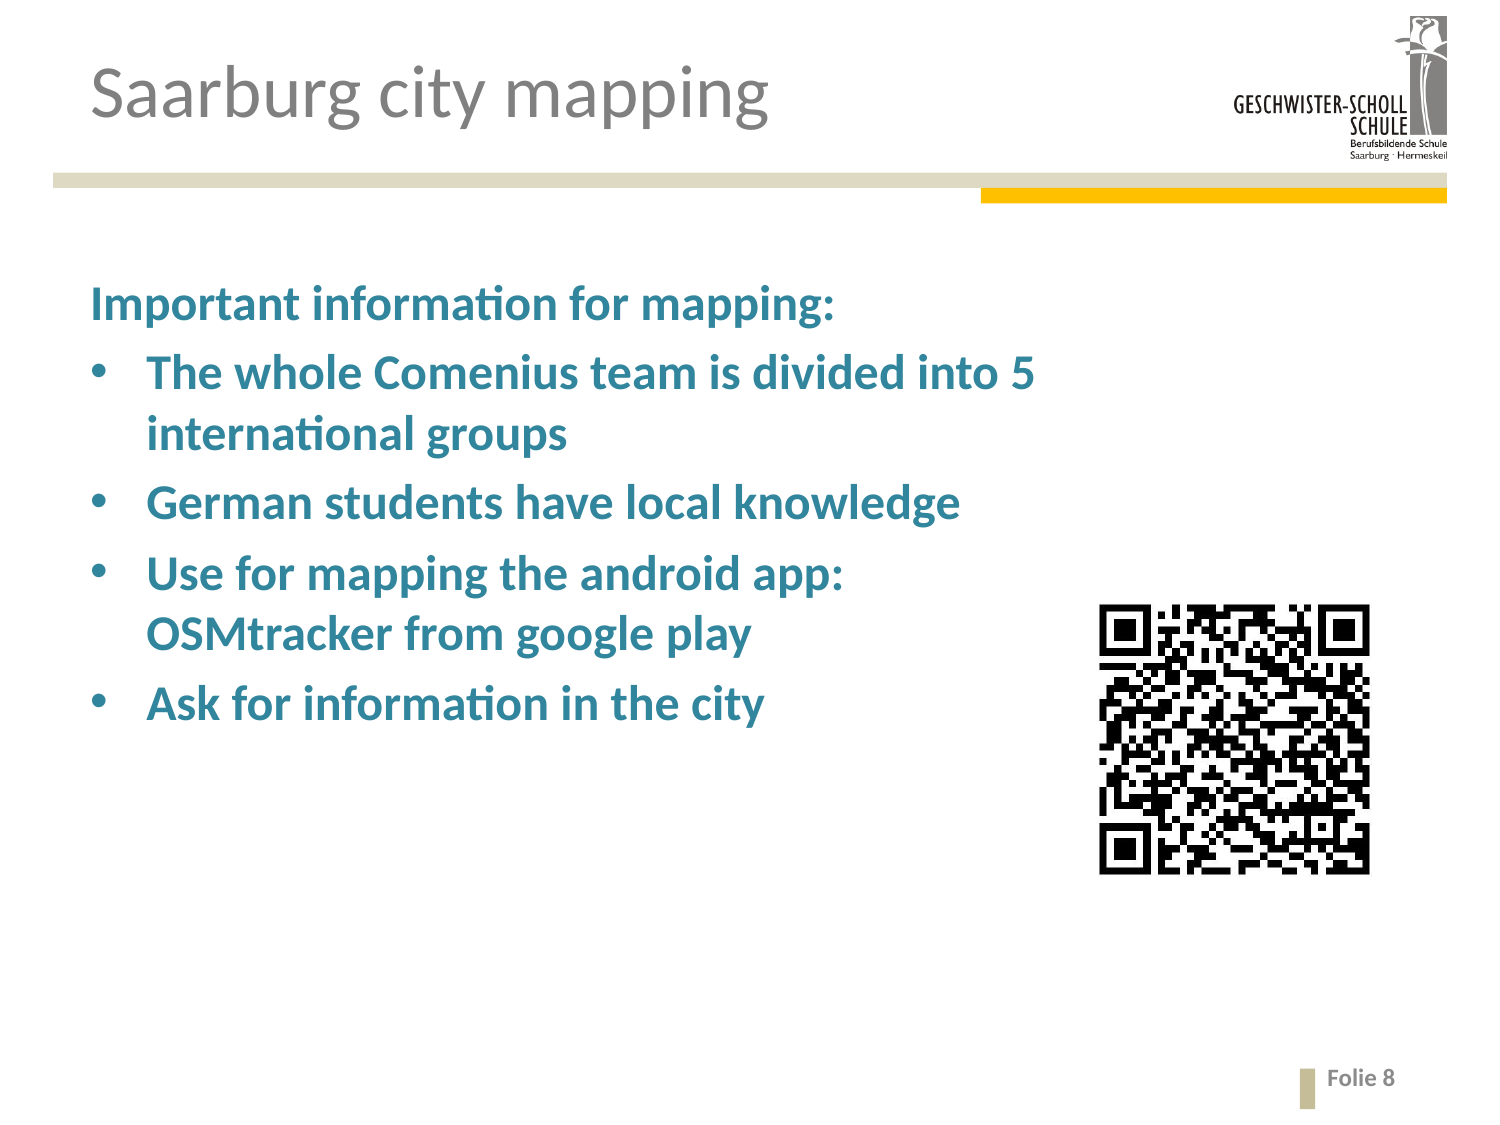

# Saarburg city mapping
Important information for mapping:
The whole Comenius team is divided into 5 international groups
German students have local knowledge
Use for mapping the android app: OSMtracker from google play
Ask for information in the city
Folie